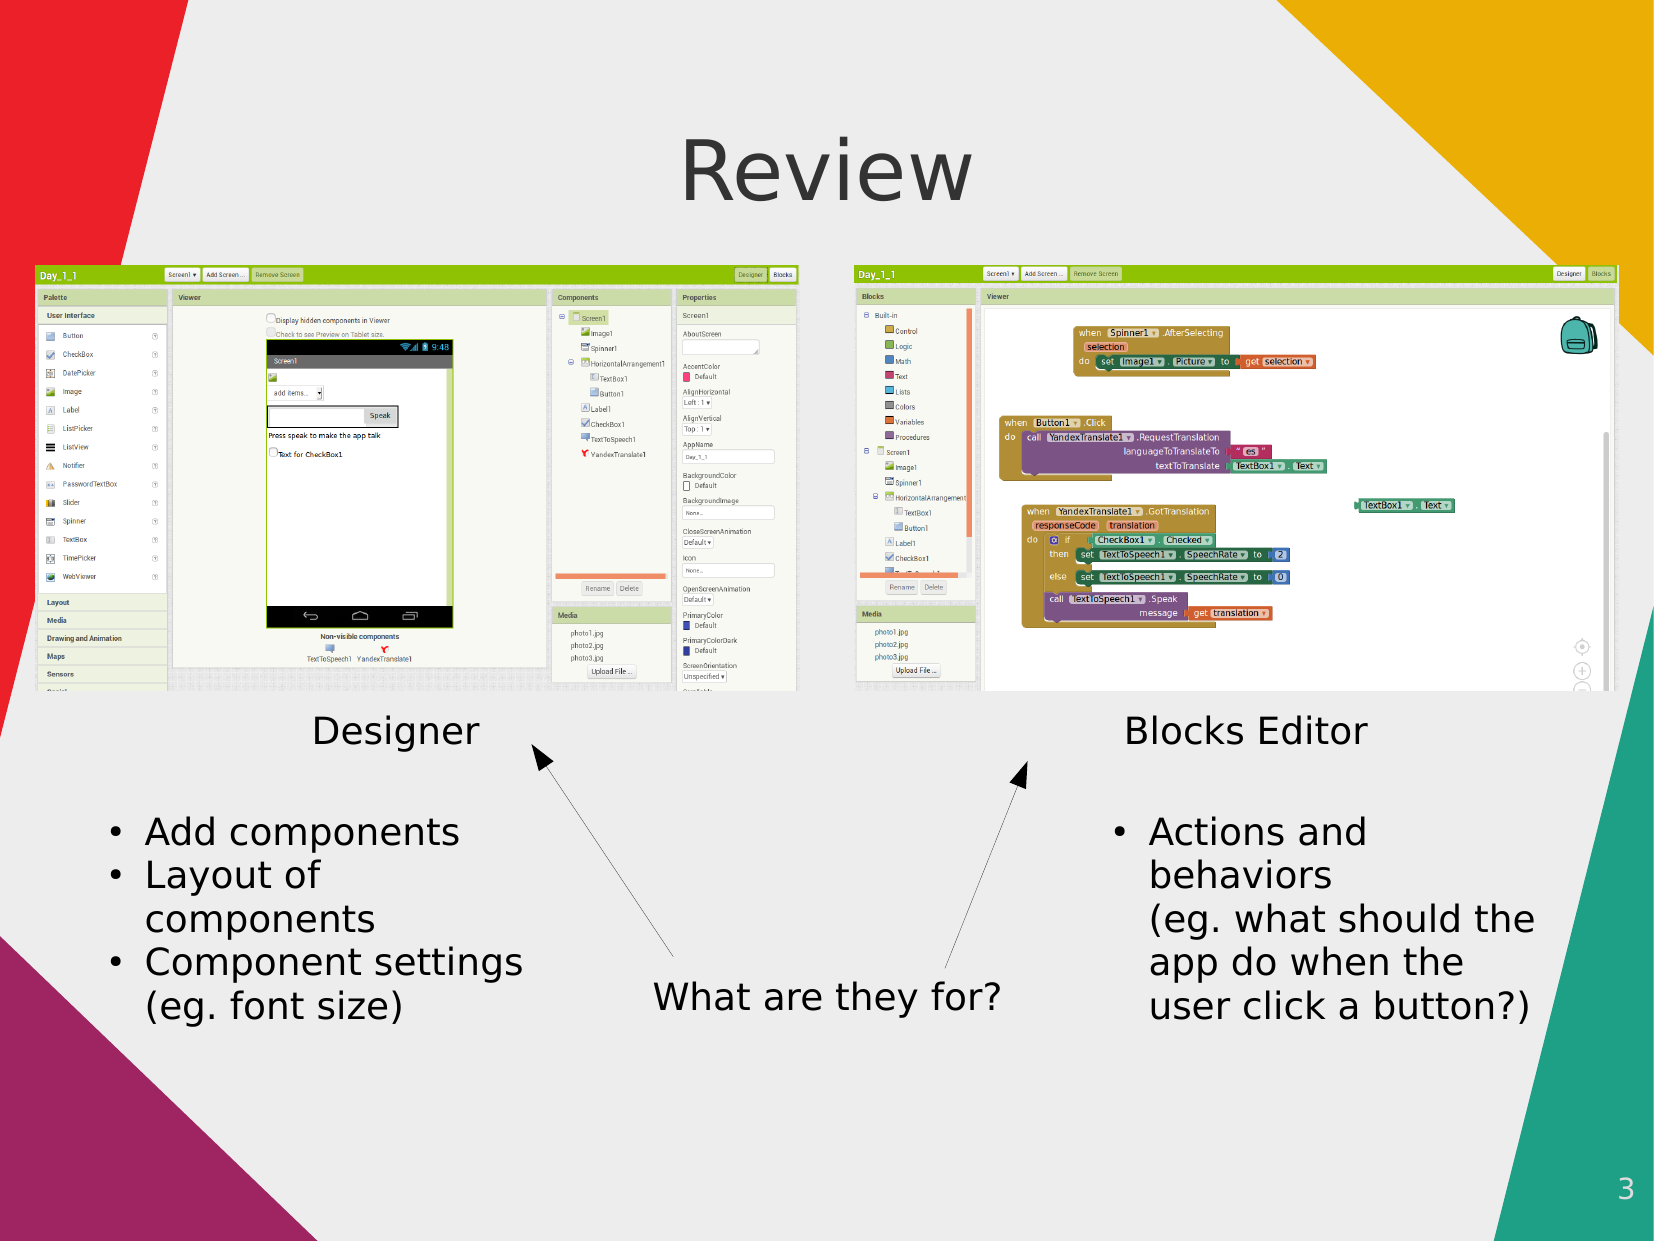

# Review
Designer
Blocks Editor
Add components
Layout of components
Component settings (eg. font size)
Actions and behaviors
(eg. what should the app do when the user click a button?)
What are they for?
3